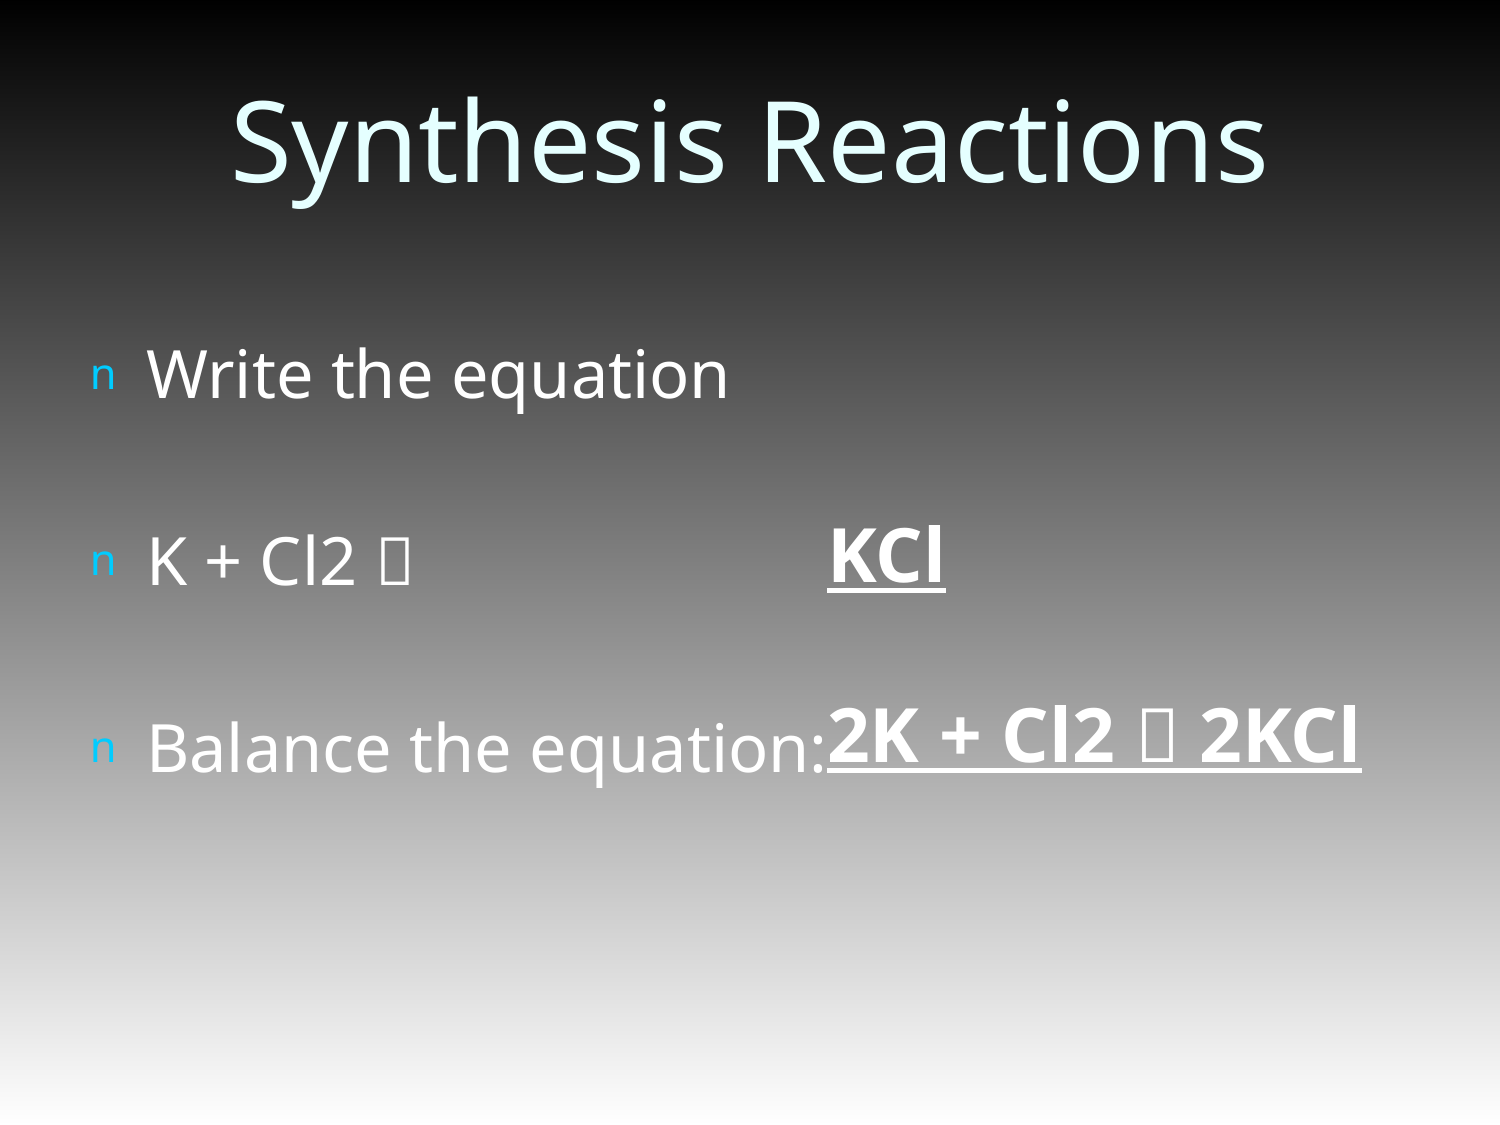

# Synthesis Reactions
Write the equation
K + Cl2 
Balance the equation:
KCl
2K + Cl2  2KCl